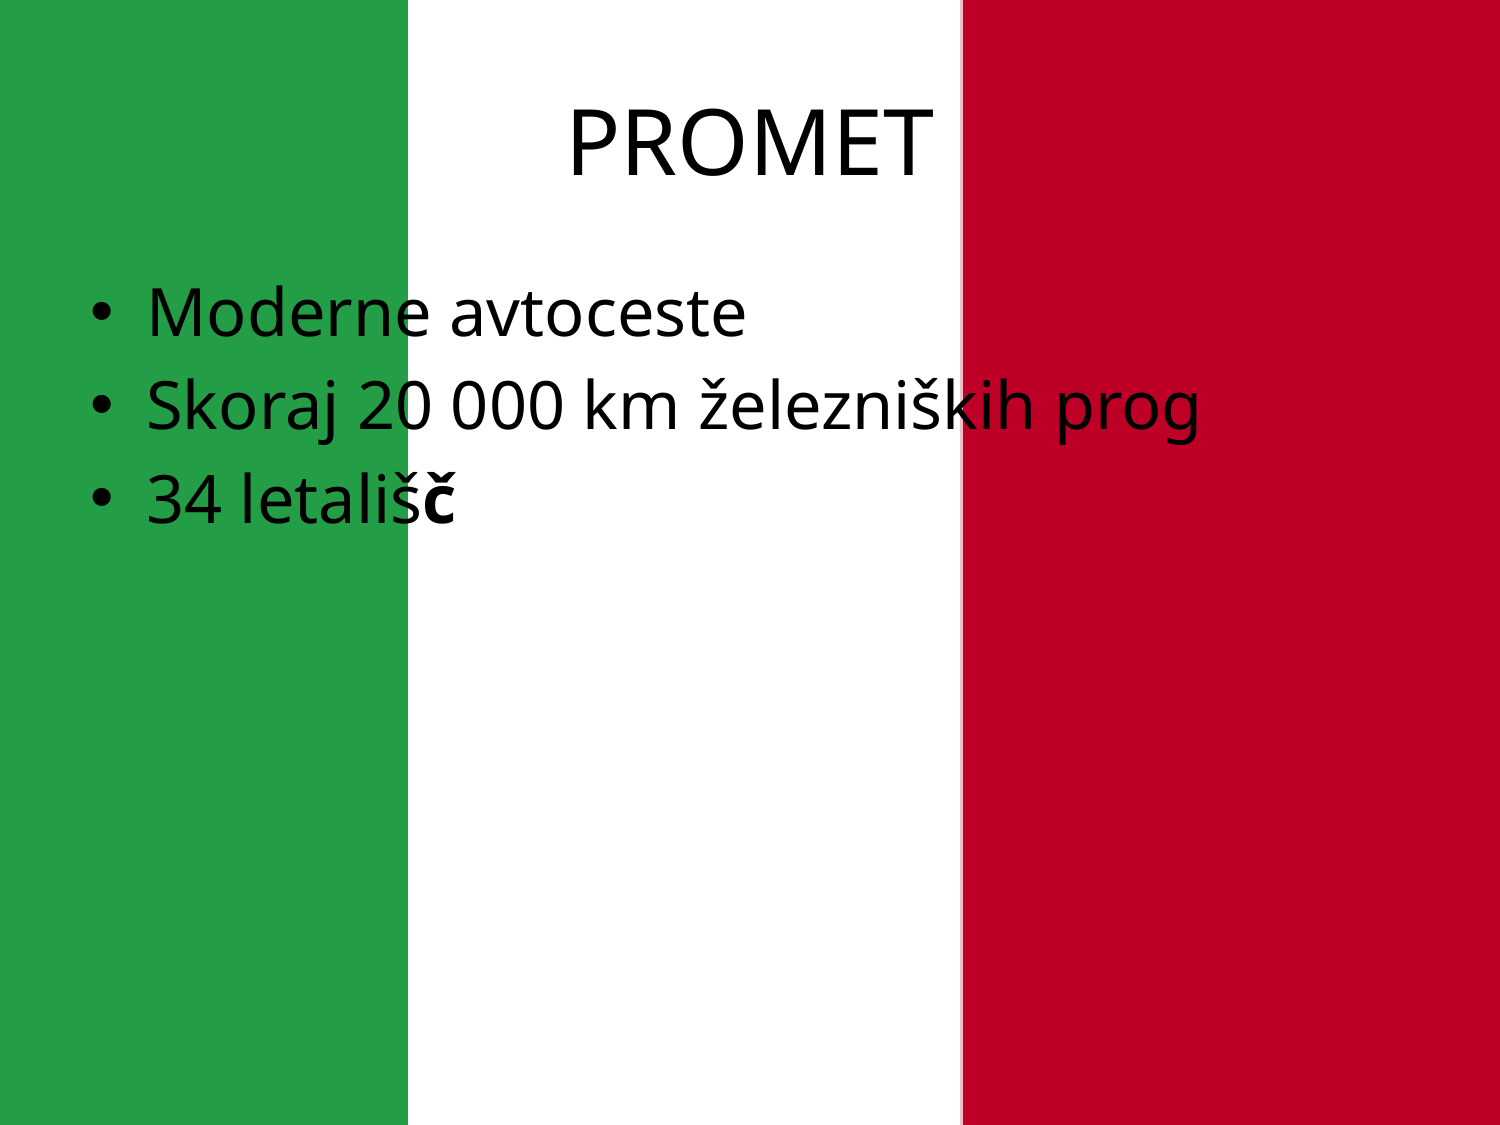

# PROMET
Moderne avtoceste
Skoraj 20 000 km železniških prog
34 letališč